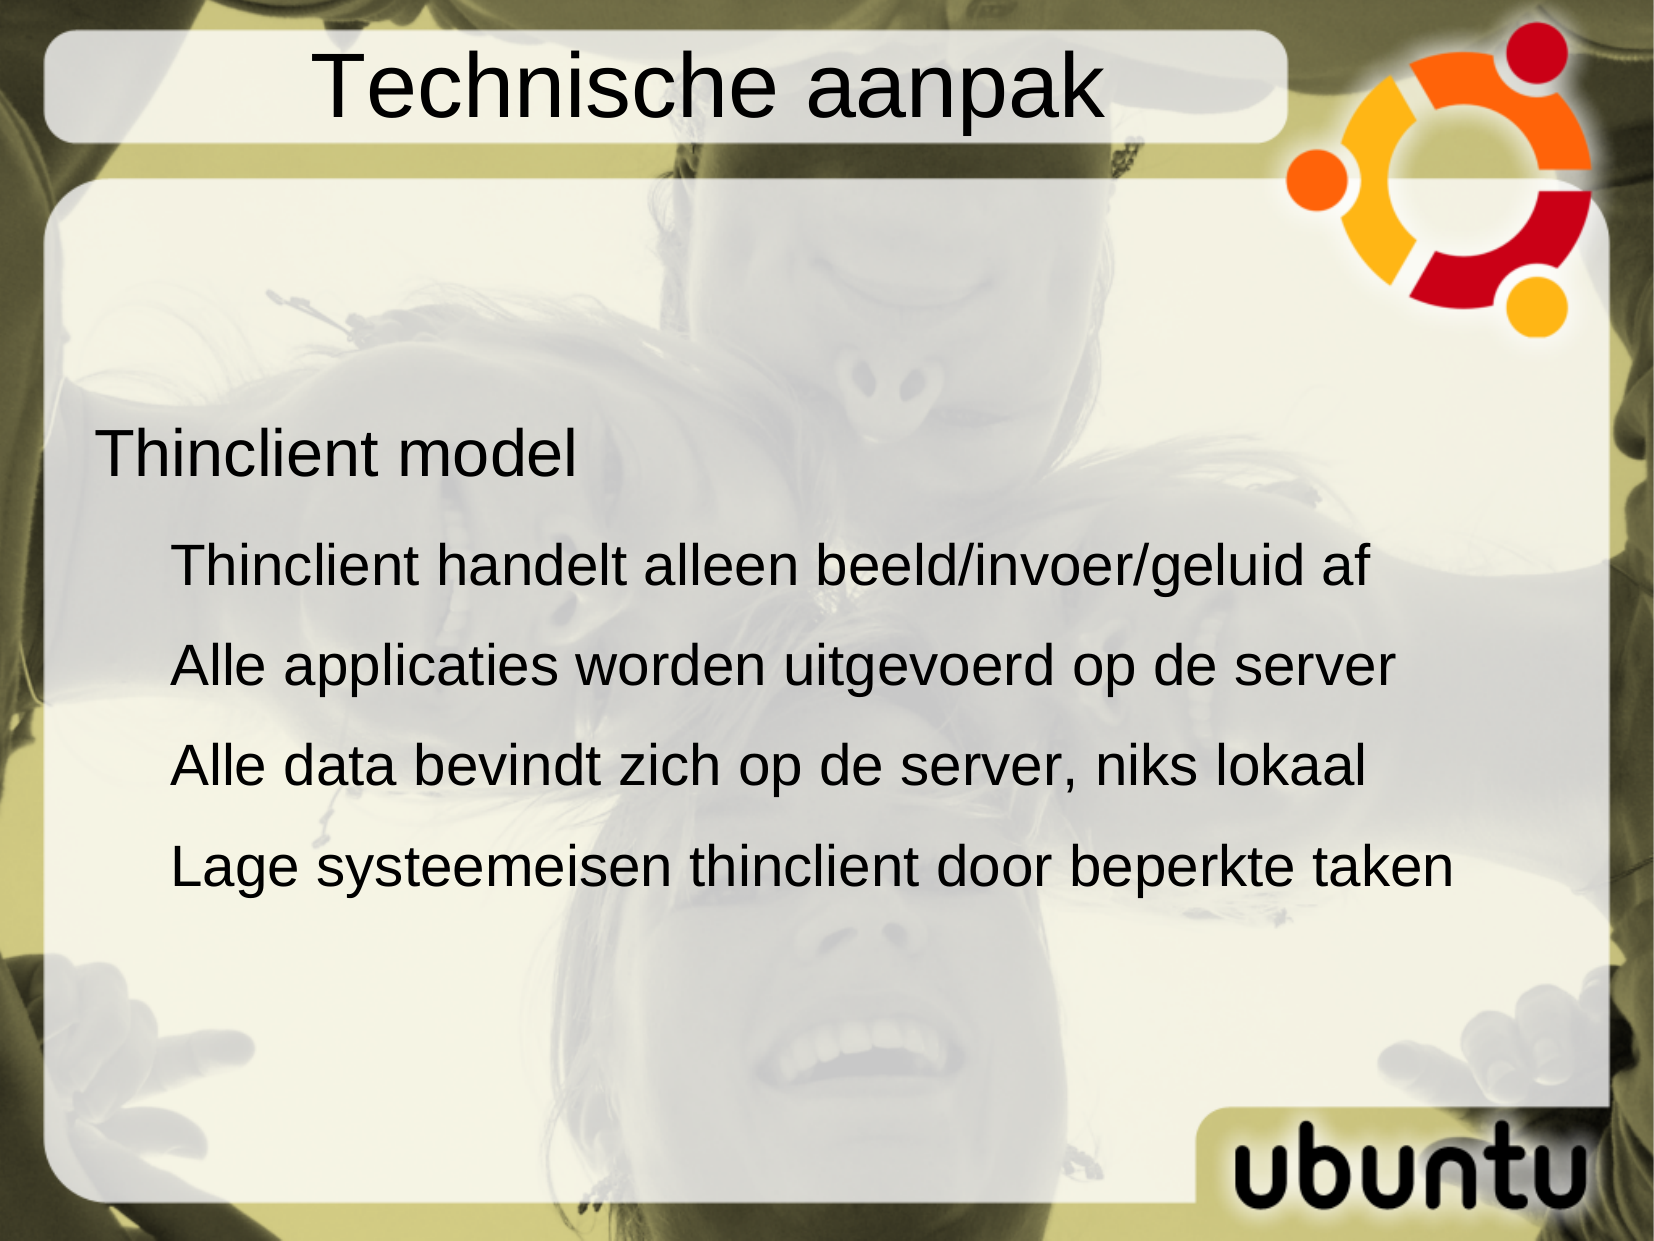

# Technische aanpak
Thinclient model
Thinclient handelt alleen beeld/invoer/geluid af
Alle applicaties worden uitgevoerd op de server
Alle data bevindt zich op de server, niks lokaal
Lage systeemeisen thinclient door beperkte taken